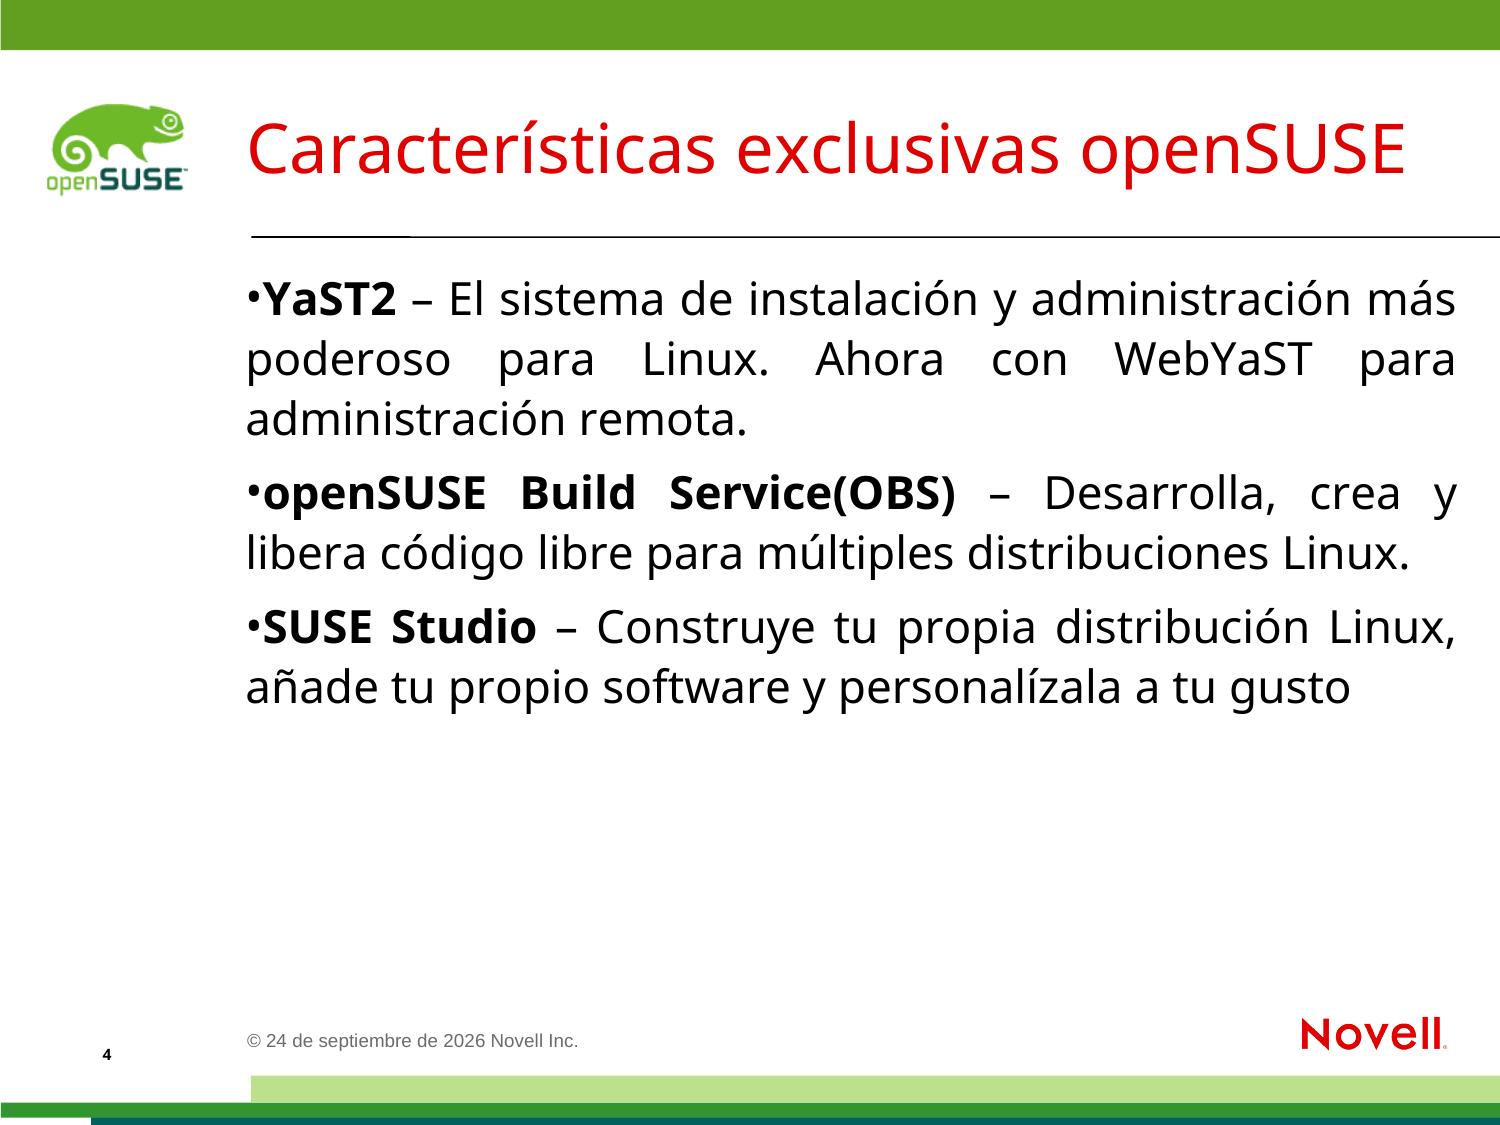

# Características exclusivas openSUSE
YaST2 – El sistema de instalación y administración más poderoso para Linux. Ahora con WebYaST para administración remota.
openSUSE Build Service(OBS) – Desarrolla, crea y libera código libre para múltiples distribuciones Linux.
SUSE Studio – Construye tu propia distribución Linux, añade tu propio software y personalízala a tu gusto